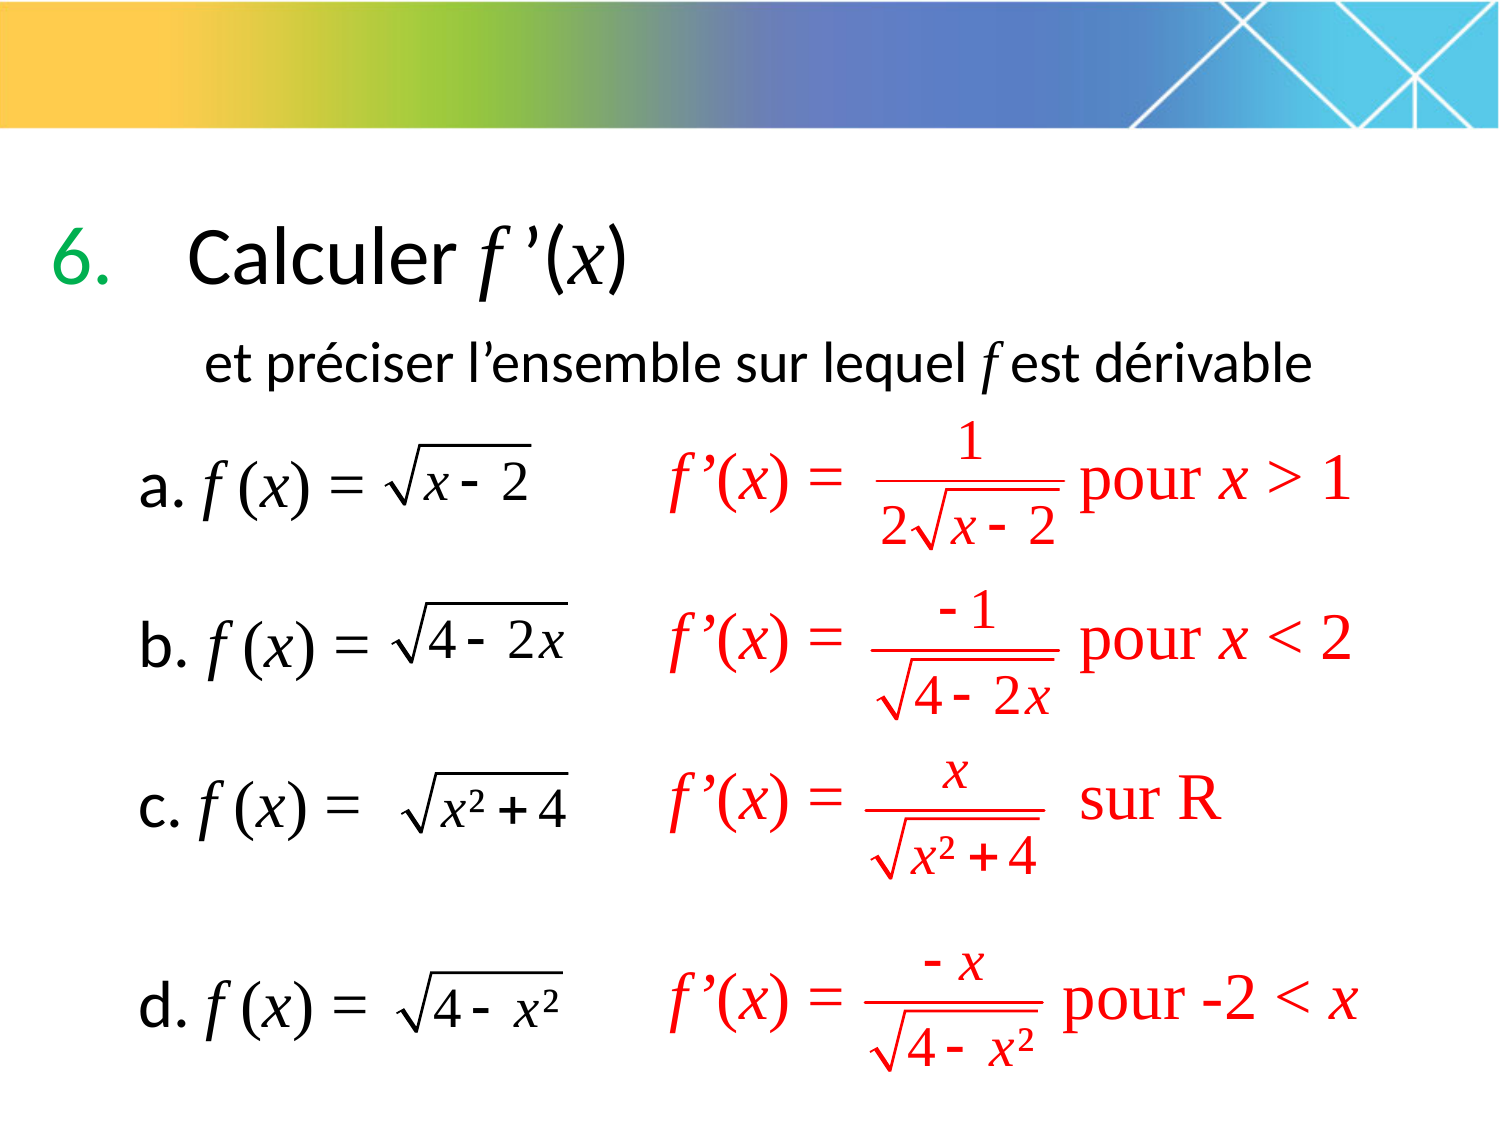

Calculer f ’(x)
et préciser l’ensemble sur lequel f est dérivable
 f’(x) = pour x > 1
 f’(x) = pour x < 2
 f’(x) = sur R
 f’(x) = pour -2 < x <2
a. f (x) =
b. f (x) =
c. f (x) =
d. f (x) =